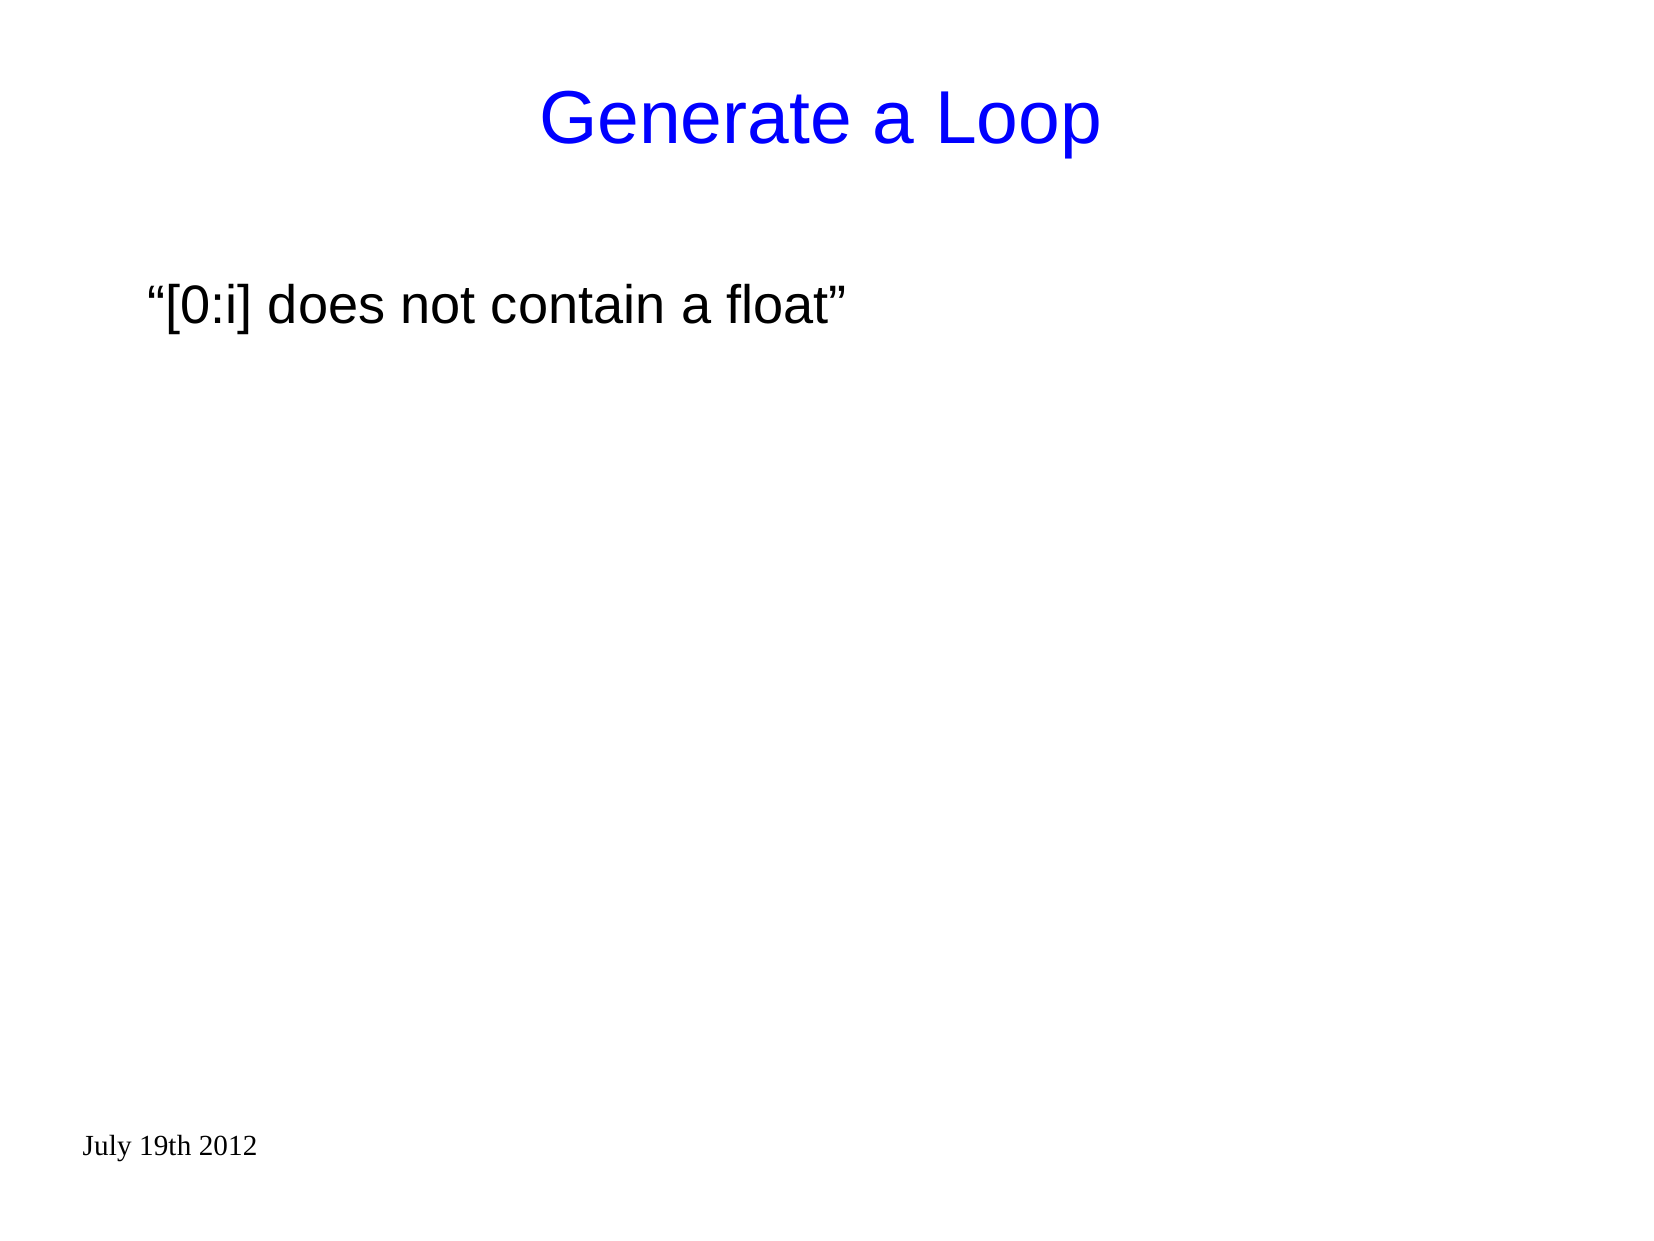

# Generate a Loop
“[0:i] does not contain a float”
July 19th 2012